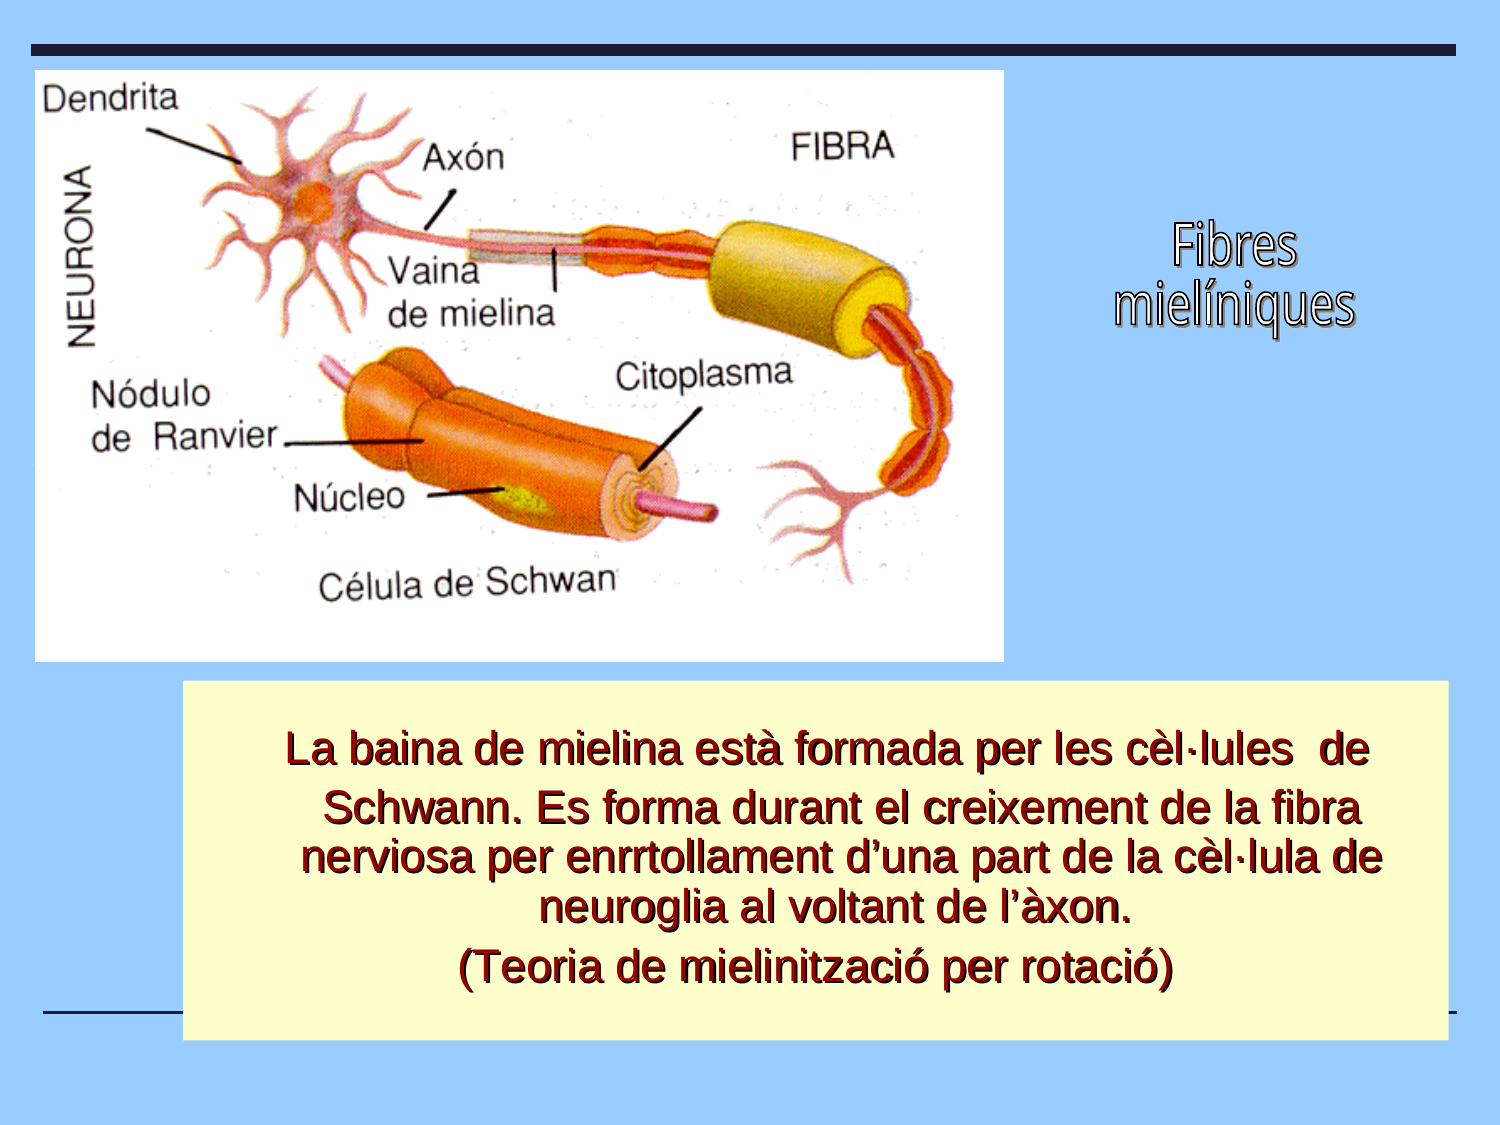

Fibres
mielíniques
# La baina de mielina està formada per les cèl·lules de Schwann. Es forma durant el creixement de la fibra nerviosa per enrrtollament d’una part de la cèl·lula de neuroglia al voltant de l’àxon.
(Teoria de mielinització per rotació)